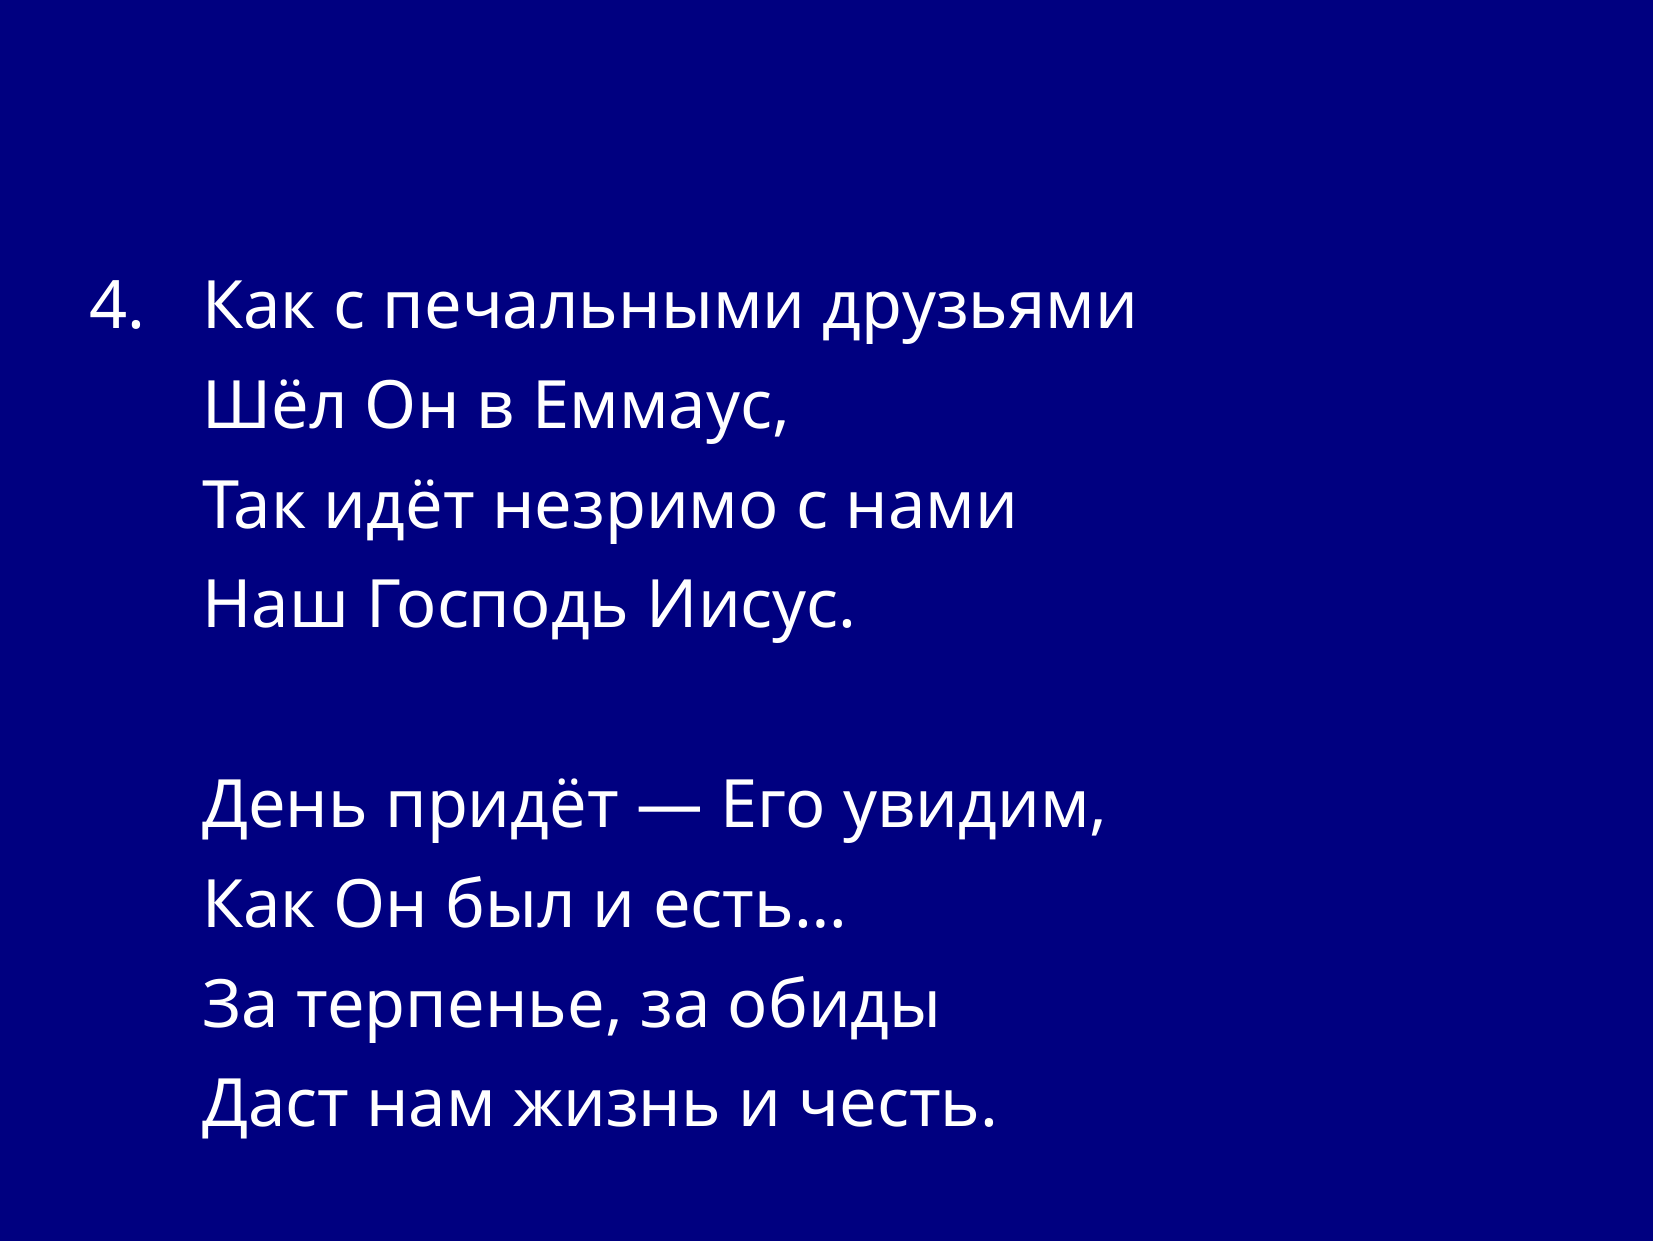

4.	Как с печальными друзьями
	Шёл Он в Еммаус,
	Так идёт незримо с нами
	Наш Господь Иисус.
	День придёт — Его увидим,
	Как Он был и есть…
	За терпенье, за обиды
	Даст нам жизнь и честь.